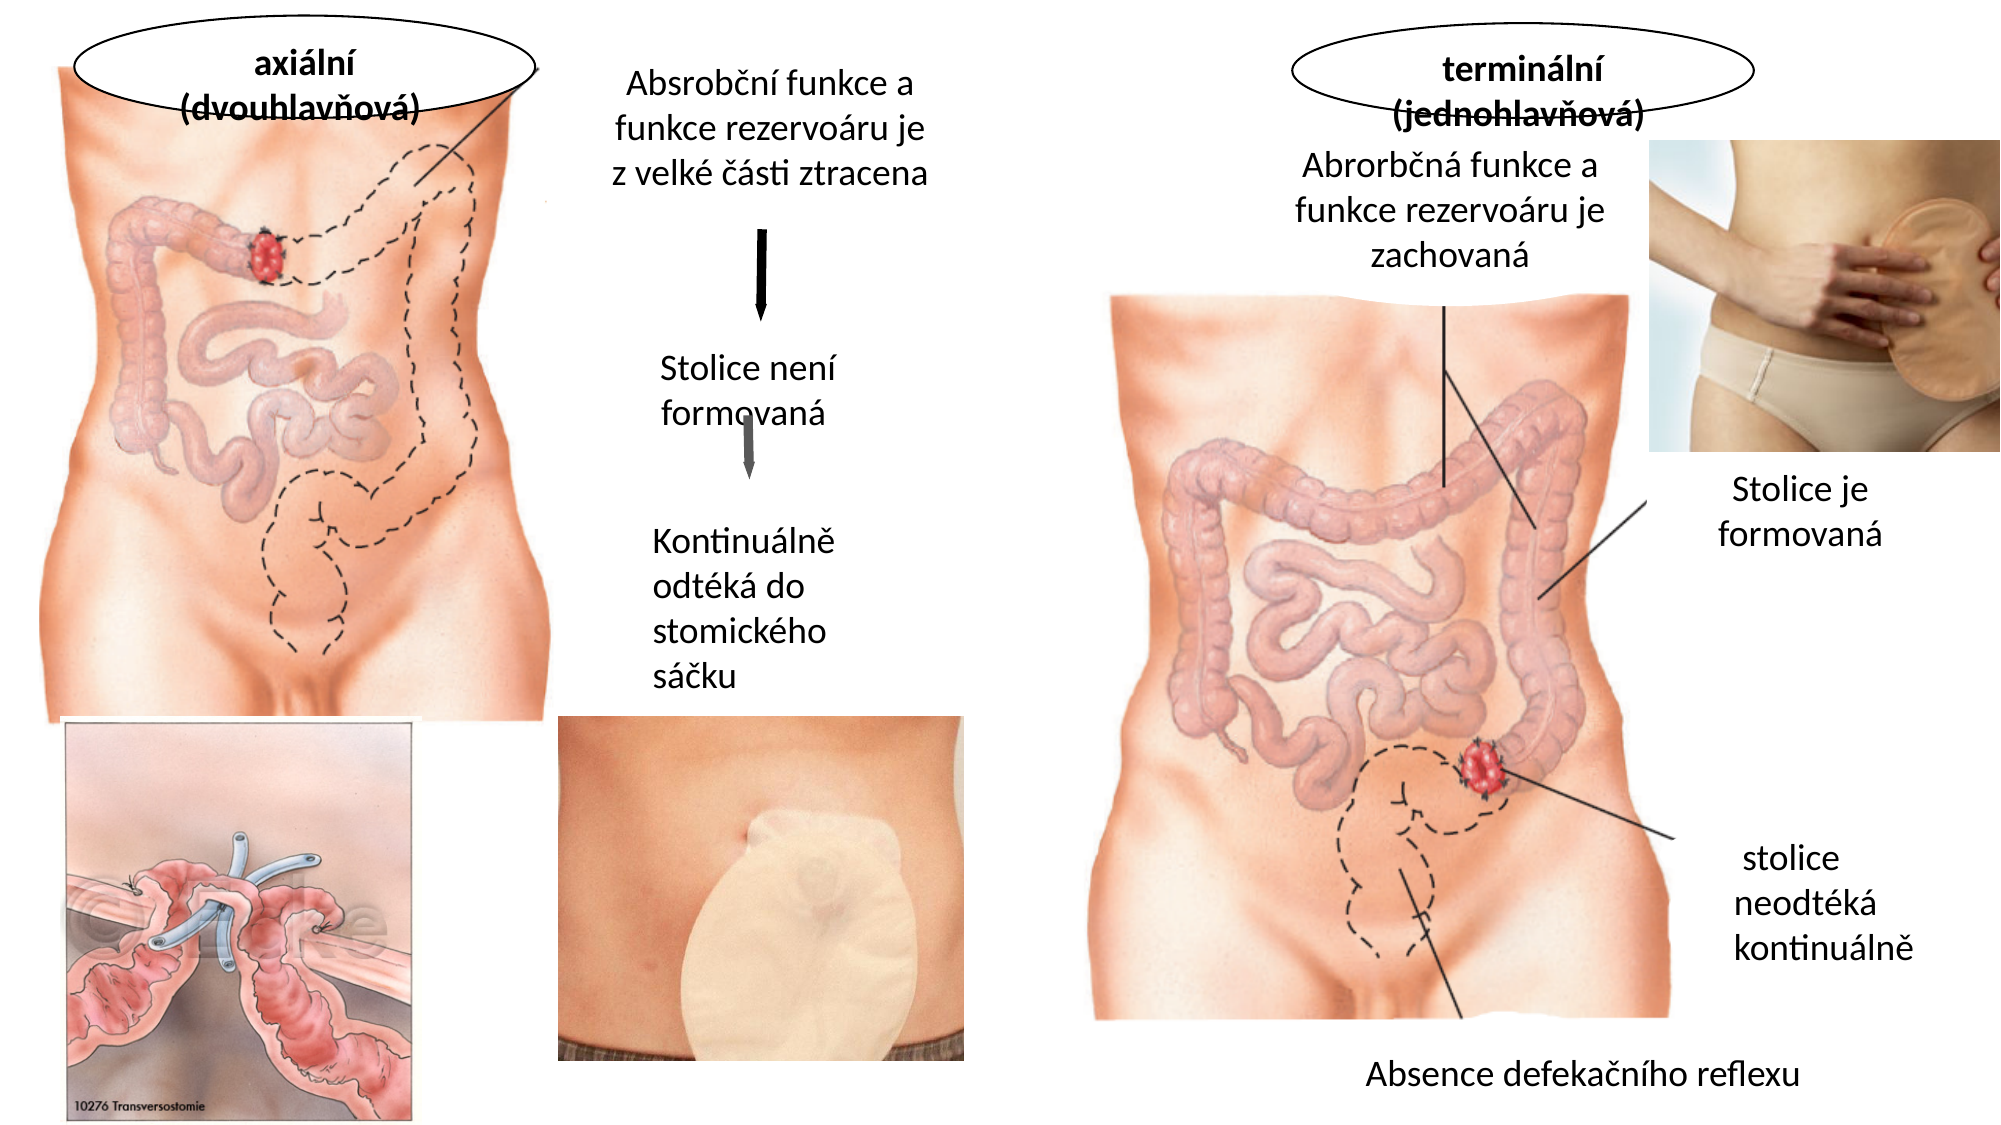

axiální (dvouhlavňová)
Absrobční funkce a funkce rezervoáru je z velké části ztracena
terminální (jednohlavňová)
#
Abrorbčná funkce a funkce rezervoáru je zachovaná
Stolice není formovaná
Stolice je formovaná
Kontinuálně odtéká do stomického sáčku
 stolice neodtéká kontinuálně
Absence defekačního reflexu